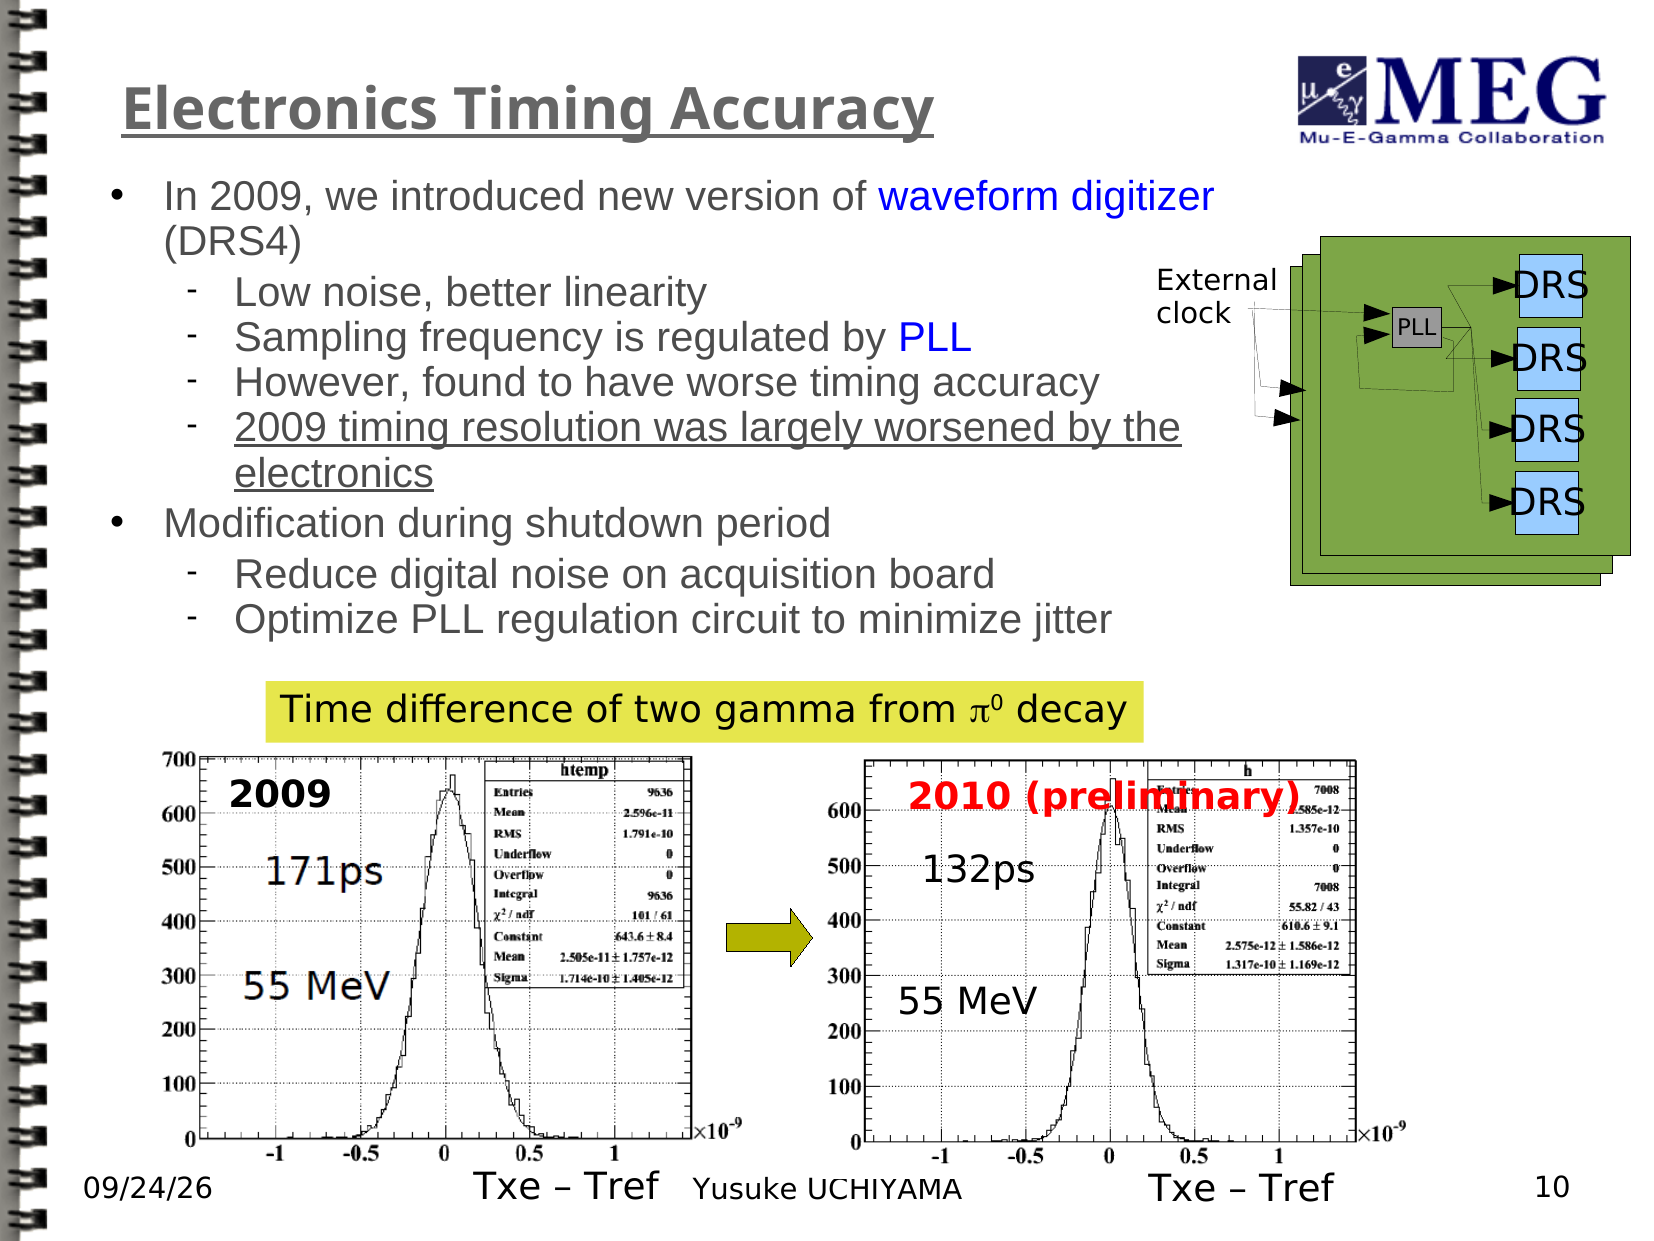

# Electronics Timing Accuracy
In 2009, we introduced new version of waveform digitizer (DRS4)
Low noise, better linearity
Sampling frequency is regulated by PLL
However, found to have worse timing accuracy
2009 timing resolution was largely worsened by the electronics
Modification during shutdown period
Reduce digital noise on acquisition board
Optimize PLL regulation circuit to minimize jitter
DRS
External
clock
PLL
DRS
DRS
DRS
Time difference of two gamma from p0 decay
2009
2010 (preliminary)
132ps
55 MeV
Txe – Tref
Txe – Tref
10
Yusuke UCHIYAMA